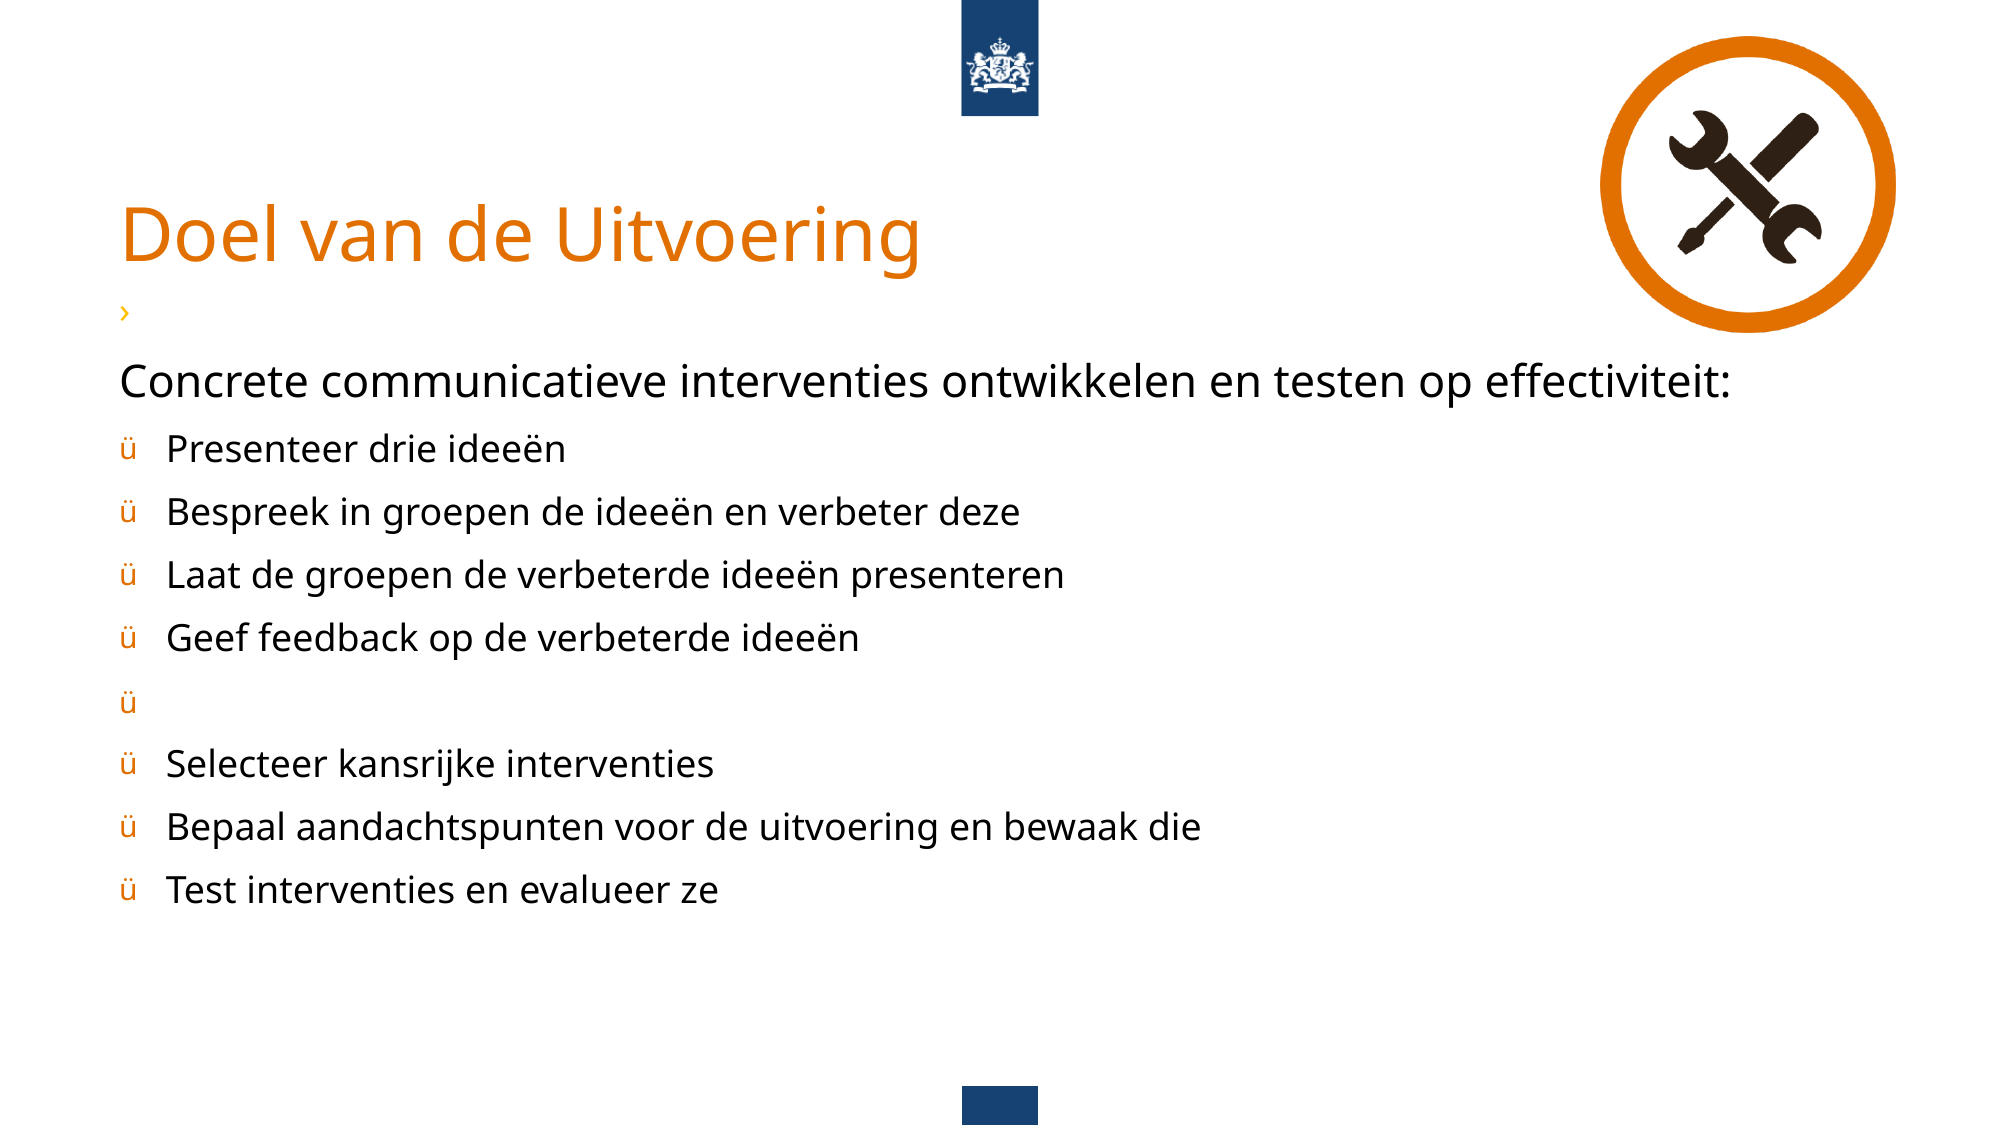

Doel van de Uitvoering
# Concrete communicatieve interventies ontwikkelen en testen op effectiviteit:
Presenteer drie ideeën
Bespreek in groepen de ideeën en verbeter deze
Laat de groepen de verbeterde ideeën presenteren
Geef feedback op de verbeterde ideeën
Selecteer kansrijke interventies
Bepaal aandachtspunten voor de uitvoering en bewaak die
Test interventies en evalueer ze